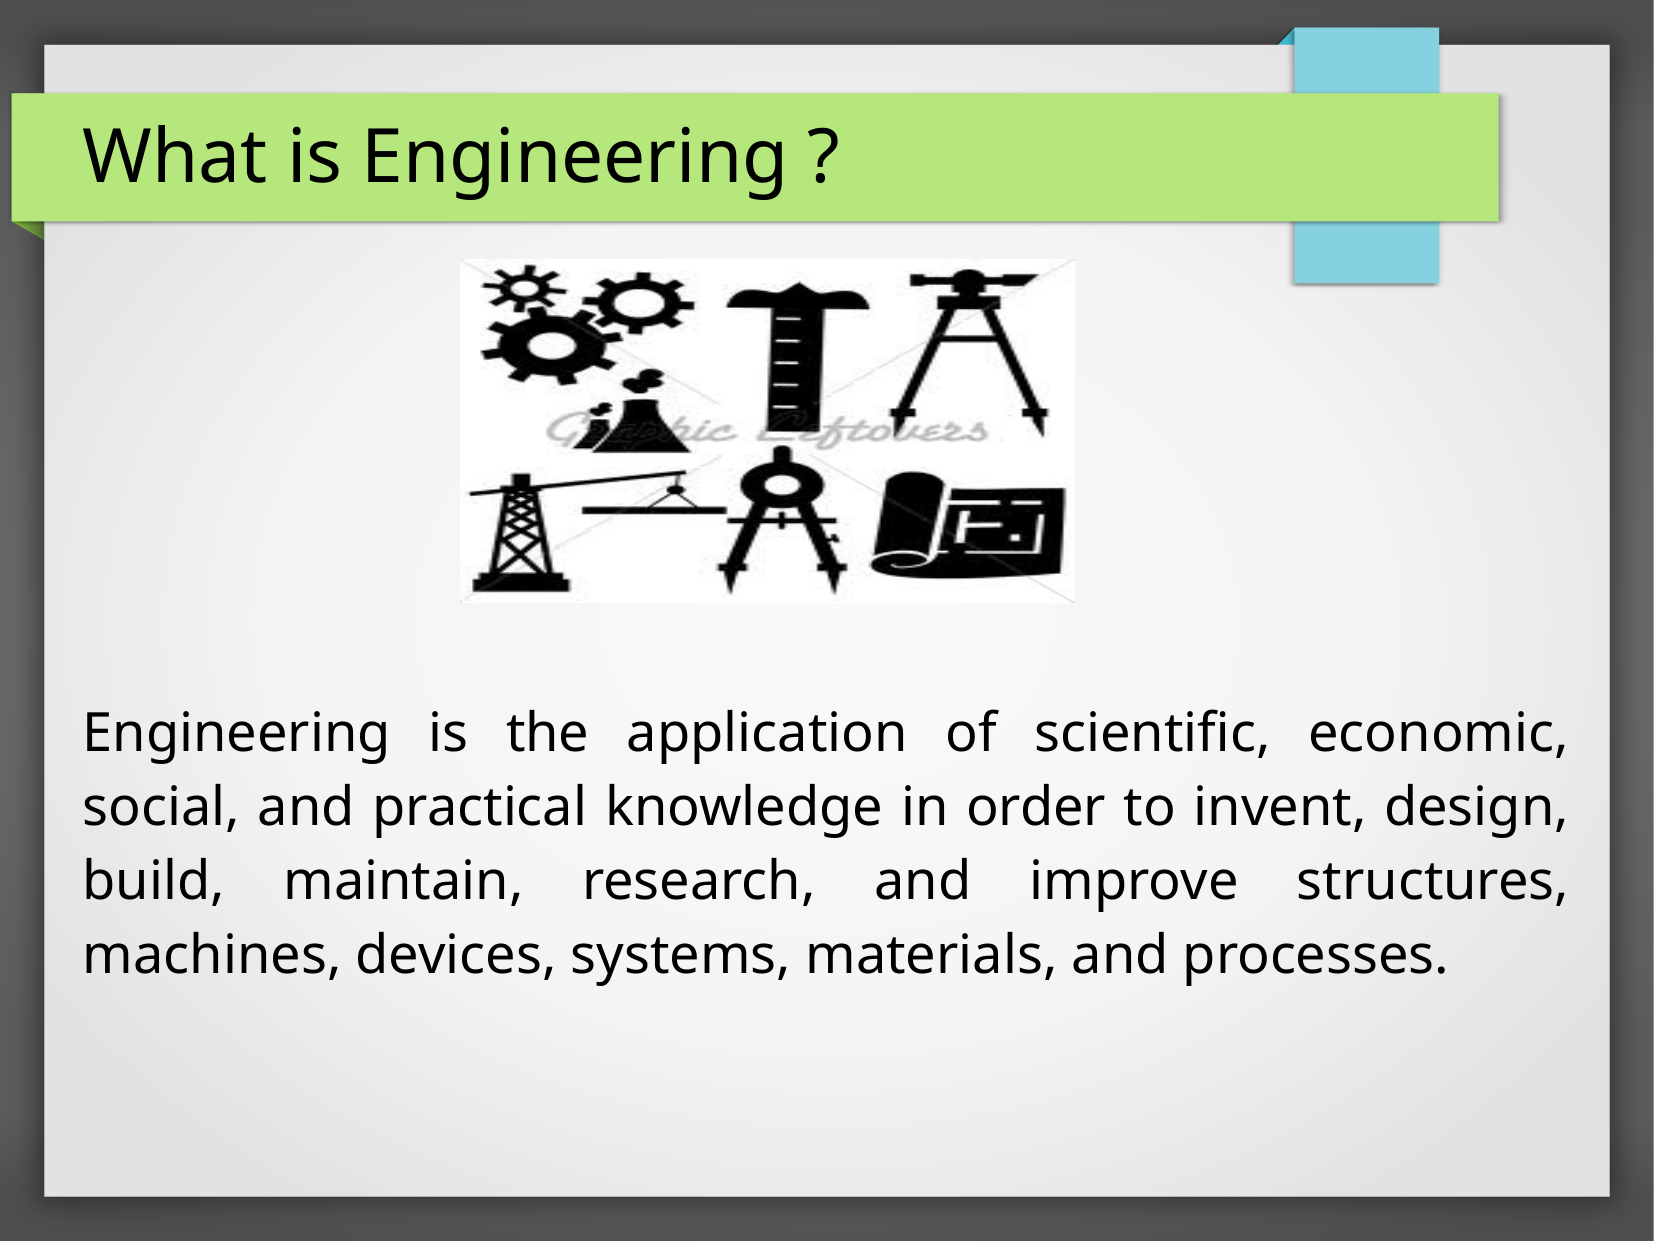

# What is Engineering ?
Engineering is the application of scientific, economic, social, and practical knowledge in order to invent, design, build, maintain, research, and improve structures, machines, devices, systems, materials, and processes.